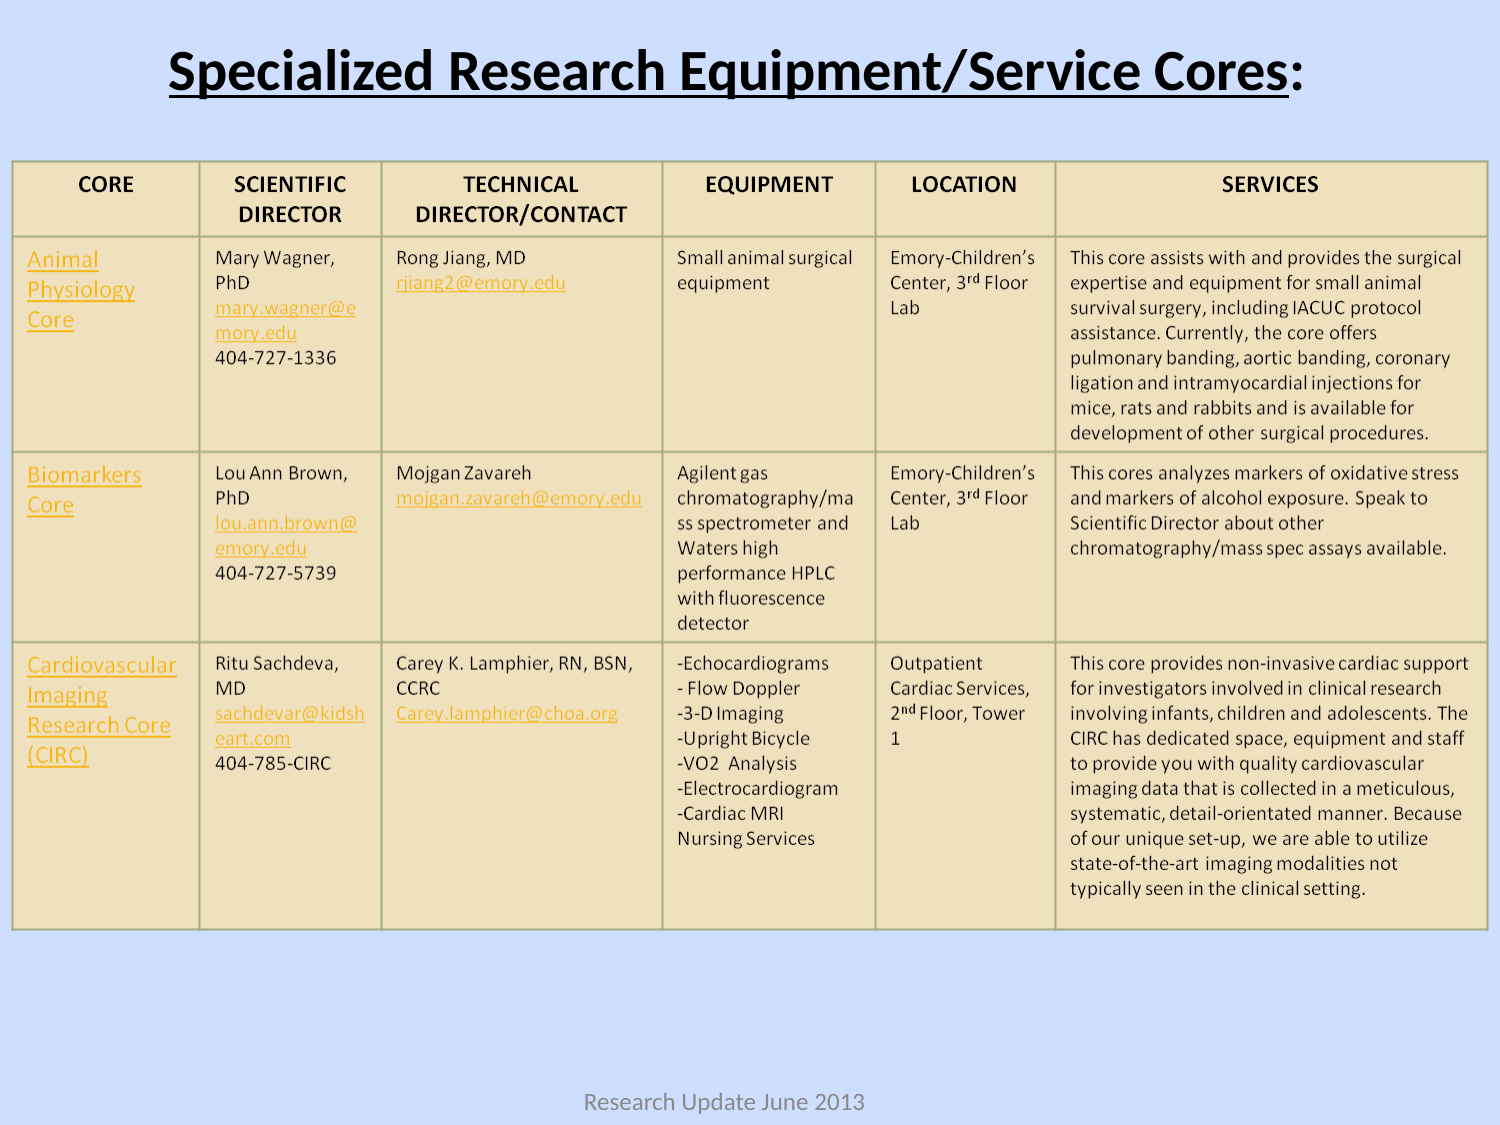

Specialized Research Equipment/Service Cores:
Research Update June 2013